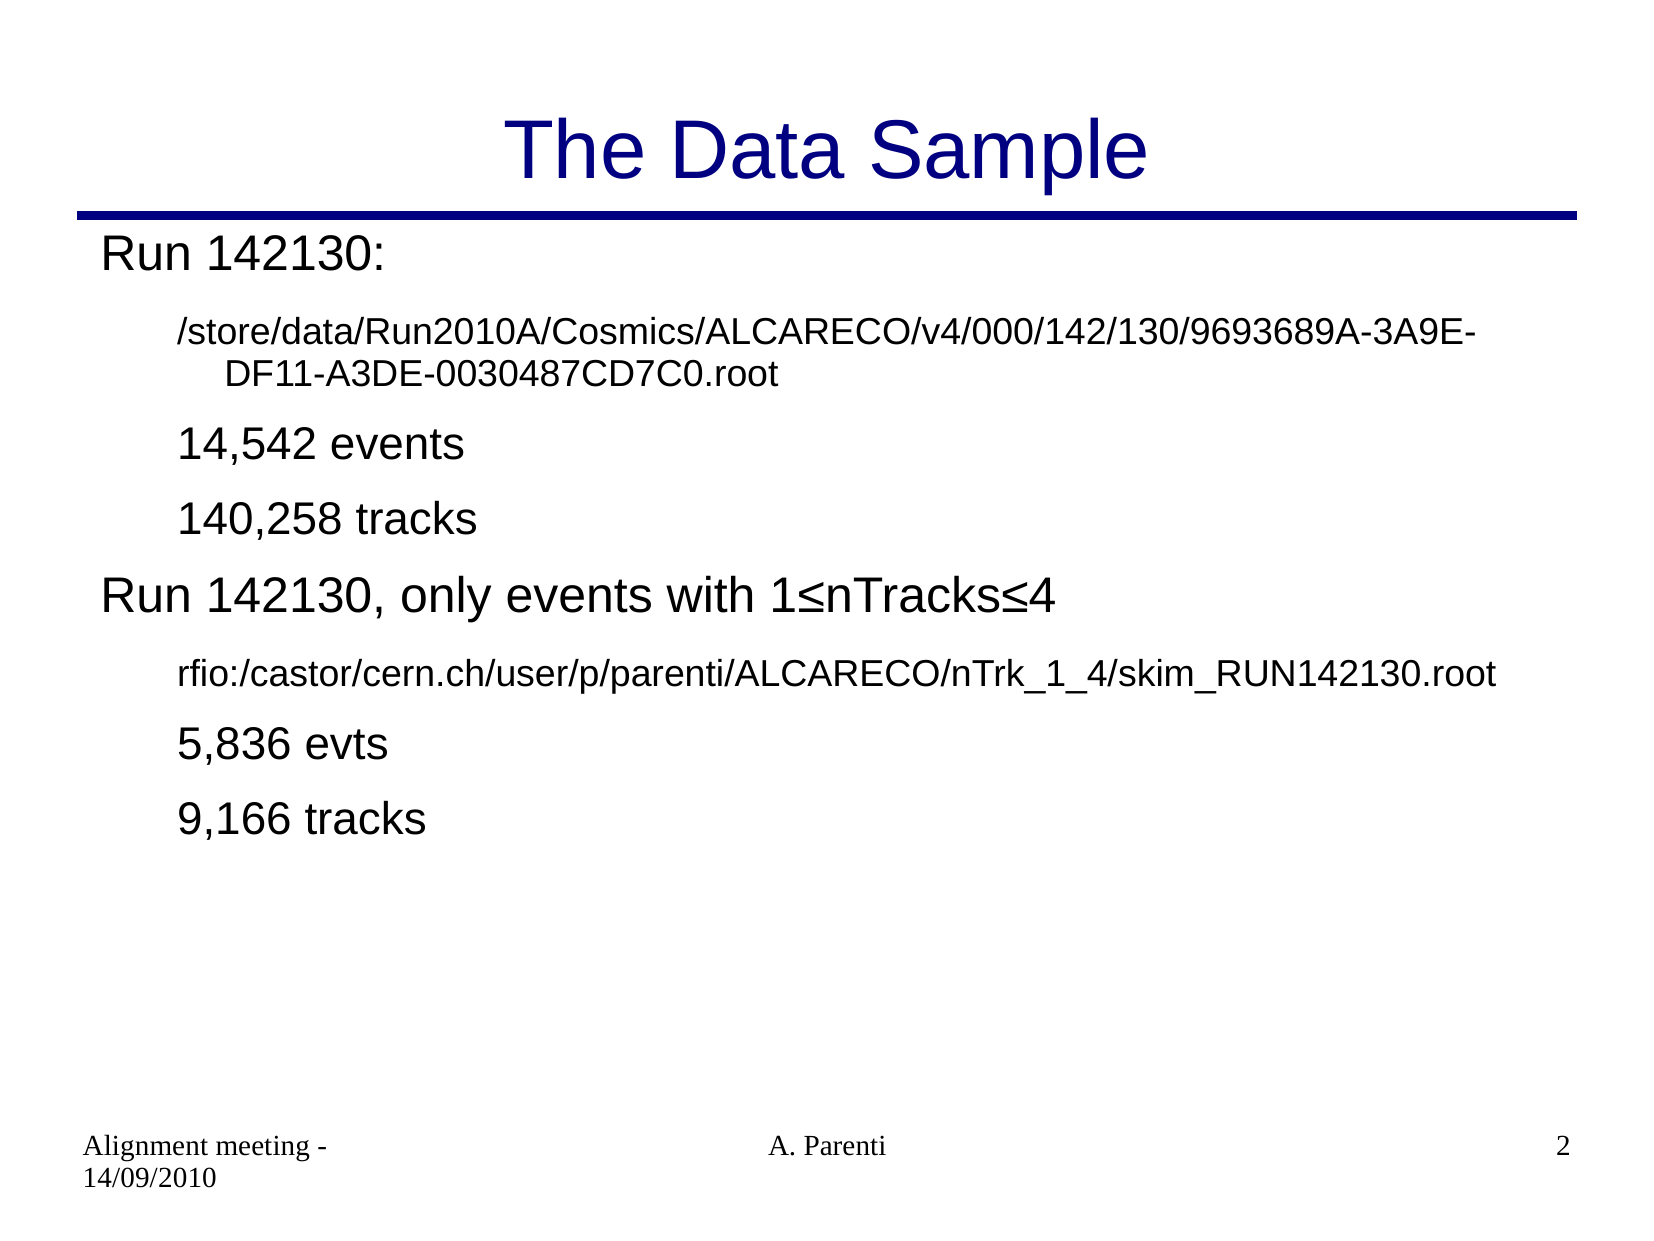

# The Data Sample
Run 142130:
/store/data/Run2010A/Cosmics/ALCARECO/v4/000/142/130/9693689A-3A9E-DF11-A3DE-0030487CD7C0.root
14,542 events
140,258 tracks
Run 142130, only events with 1≤nTracks≤4
rfio:/castor/cern.ch/user/p/parenti/ALCARECO/nTrk_1_4/skim_RUN142130.root
5,836 evts
9,166 tracks
2